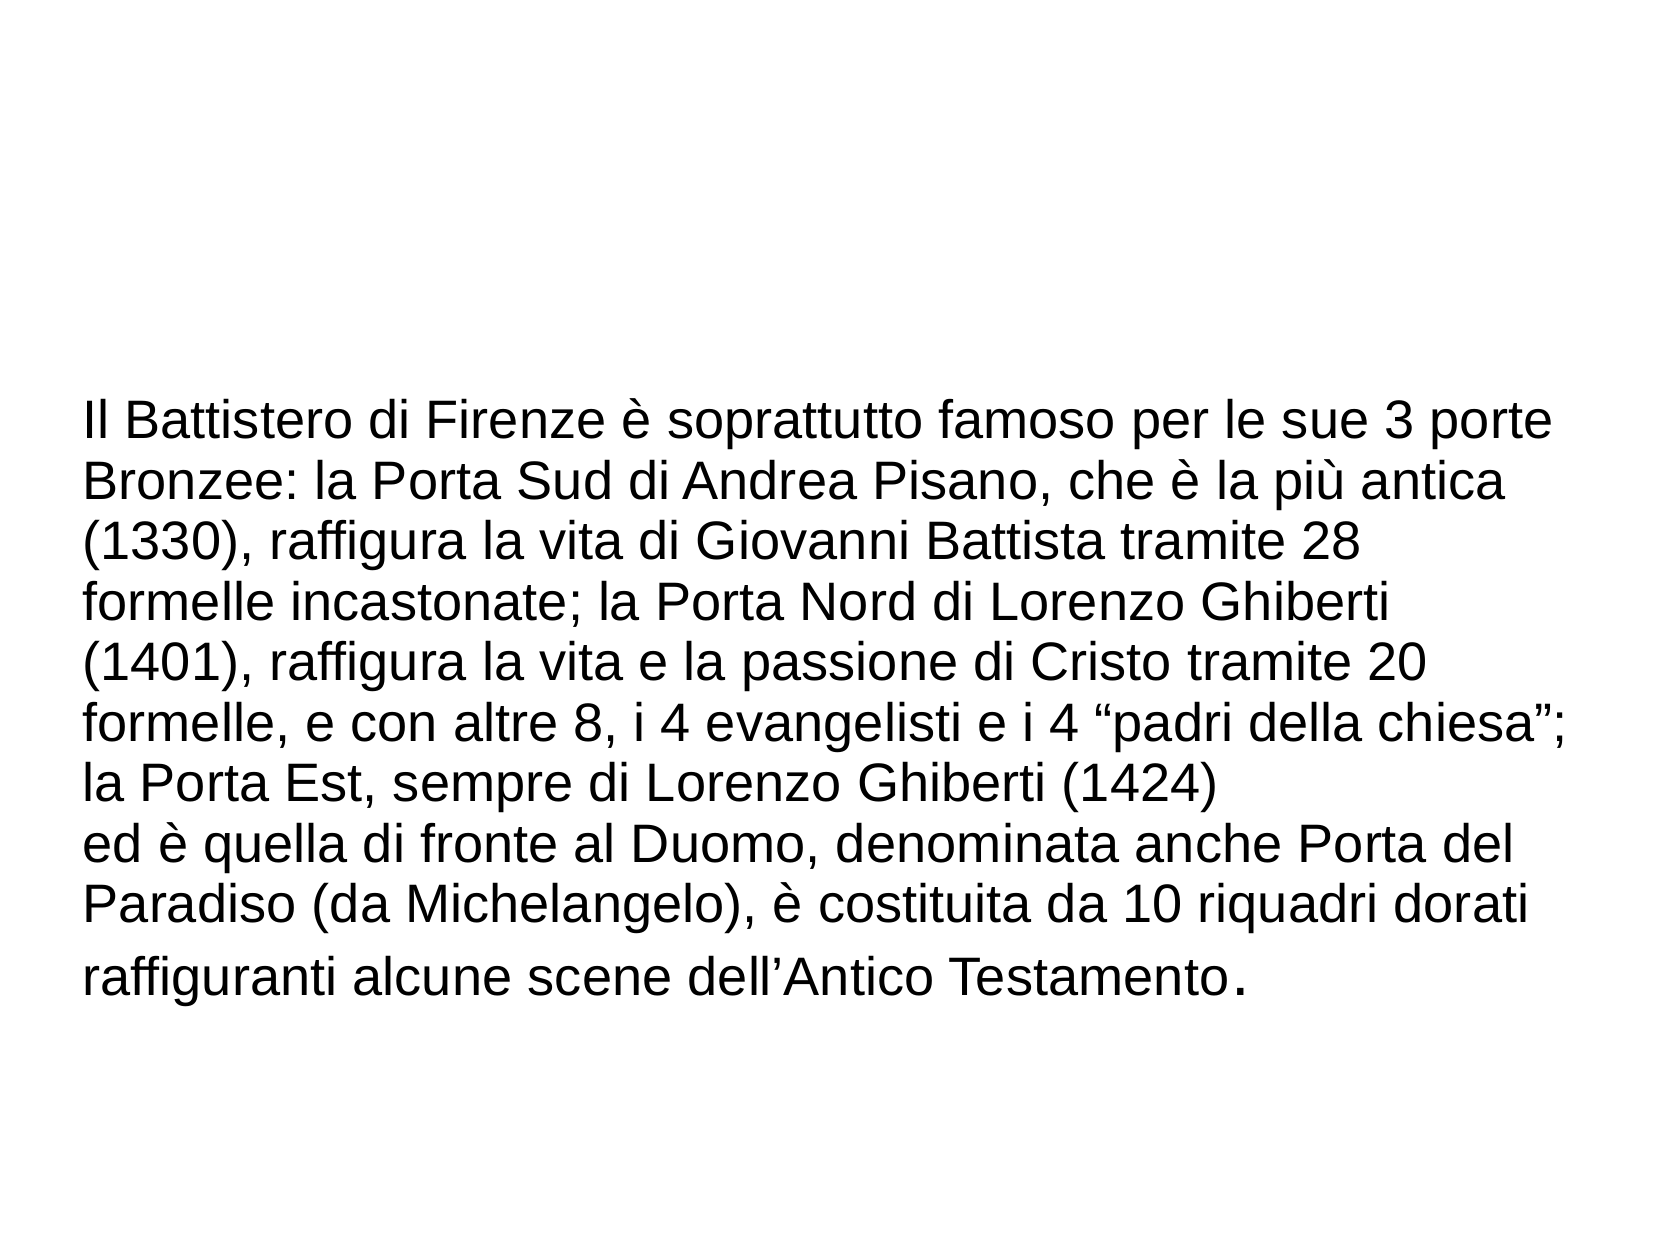

#
Il Battistero di Firenze è soprattutto famoso per le sue 3 porte
Bronzee: la Porta Sud di Andrea Pisano, che è la più antica (1330), raffigura la vita di Giovanni Battista tramite 28 formelle incastonate; la Porta Nord di Lorenzo Ghiberti (1401), raffigura la vita e la passione di Cristo tramite 20 formelle, e con altre 8, i 4 evangelisti e i 4 “padri della chiesa”; la Porta Est, sempre di Lorenzo Ghiberti (1424)
ed è quella di fronte al Duomo, denominata anche Porta del
Paradiso (da Michelangelo), è costituita da 10 riquadri dorati
raffiguranti alcune scene dell’Antico Testamento.